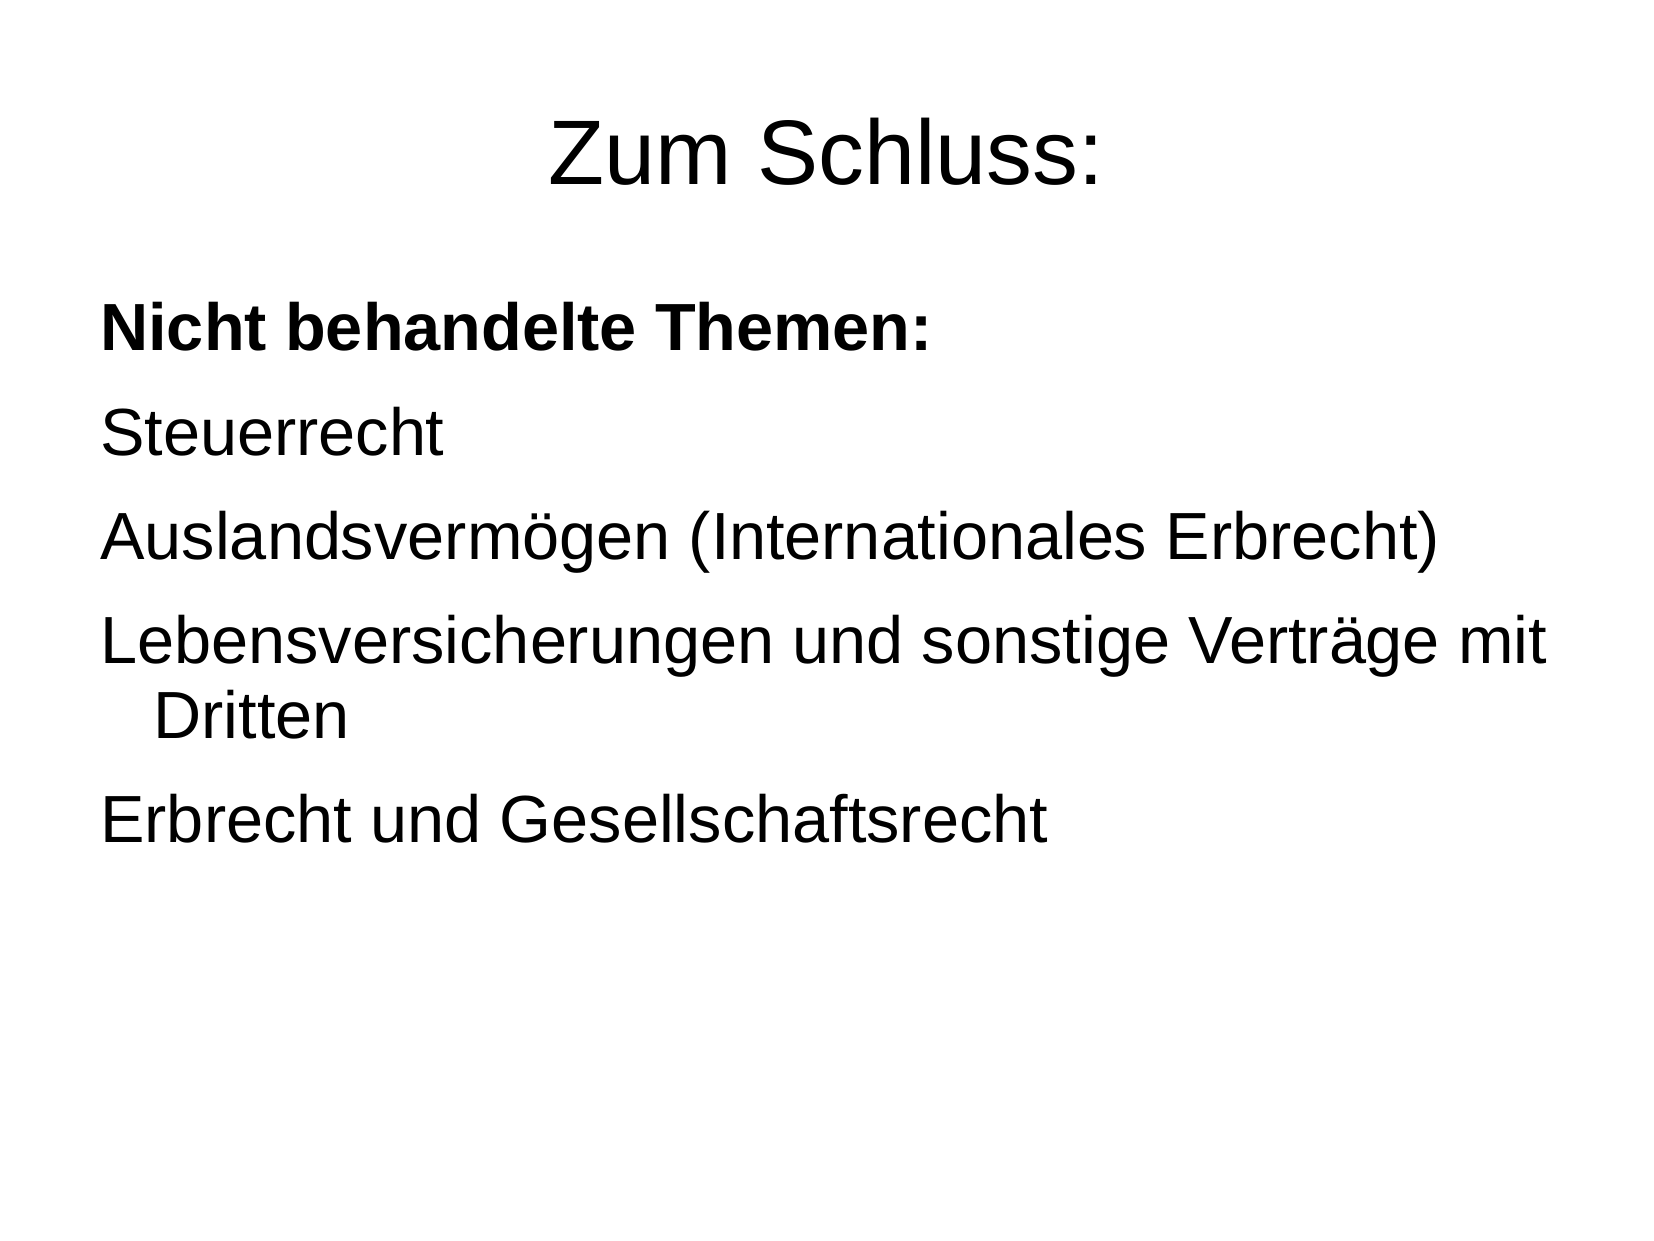

# Zum Schluss:
Nicht behandelte Themen:
Steuerrecht
Auslandsvermögen (Internationales Erbrecht)
Lebensversicherungen und sonstige Verträge mit Dritten
Erbrecht und Gesellschaftsrecht